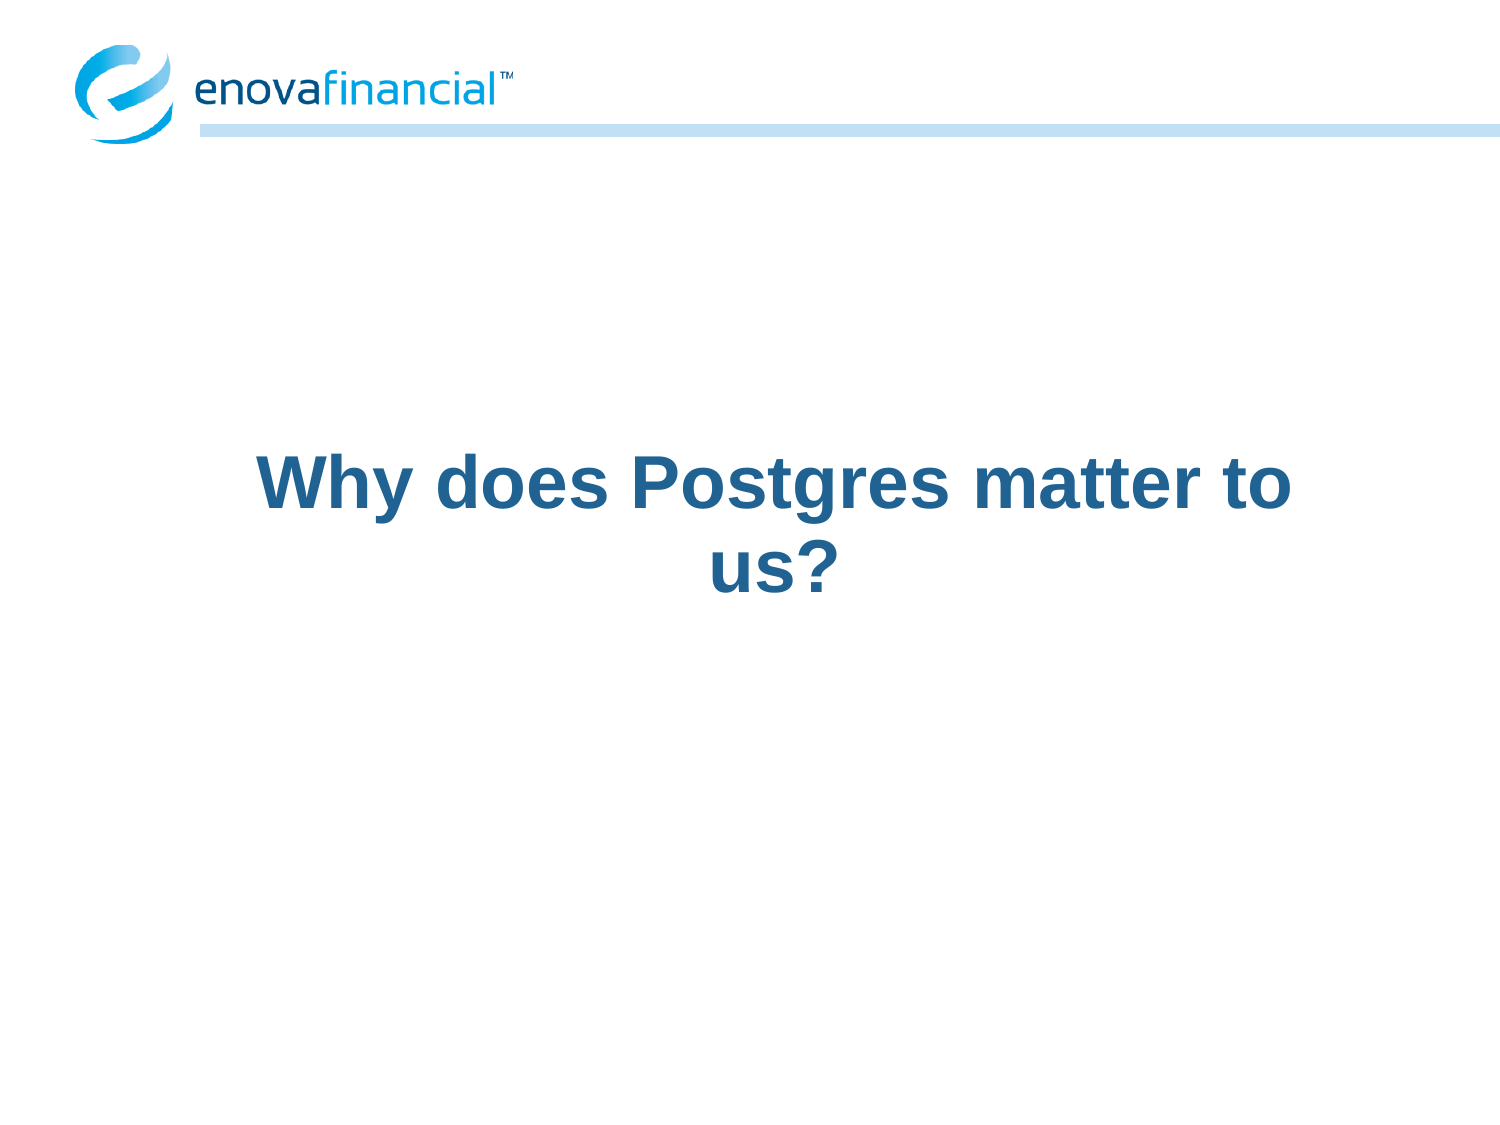

# Why does Postgres matter to us?